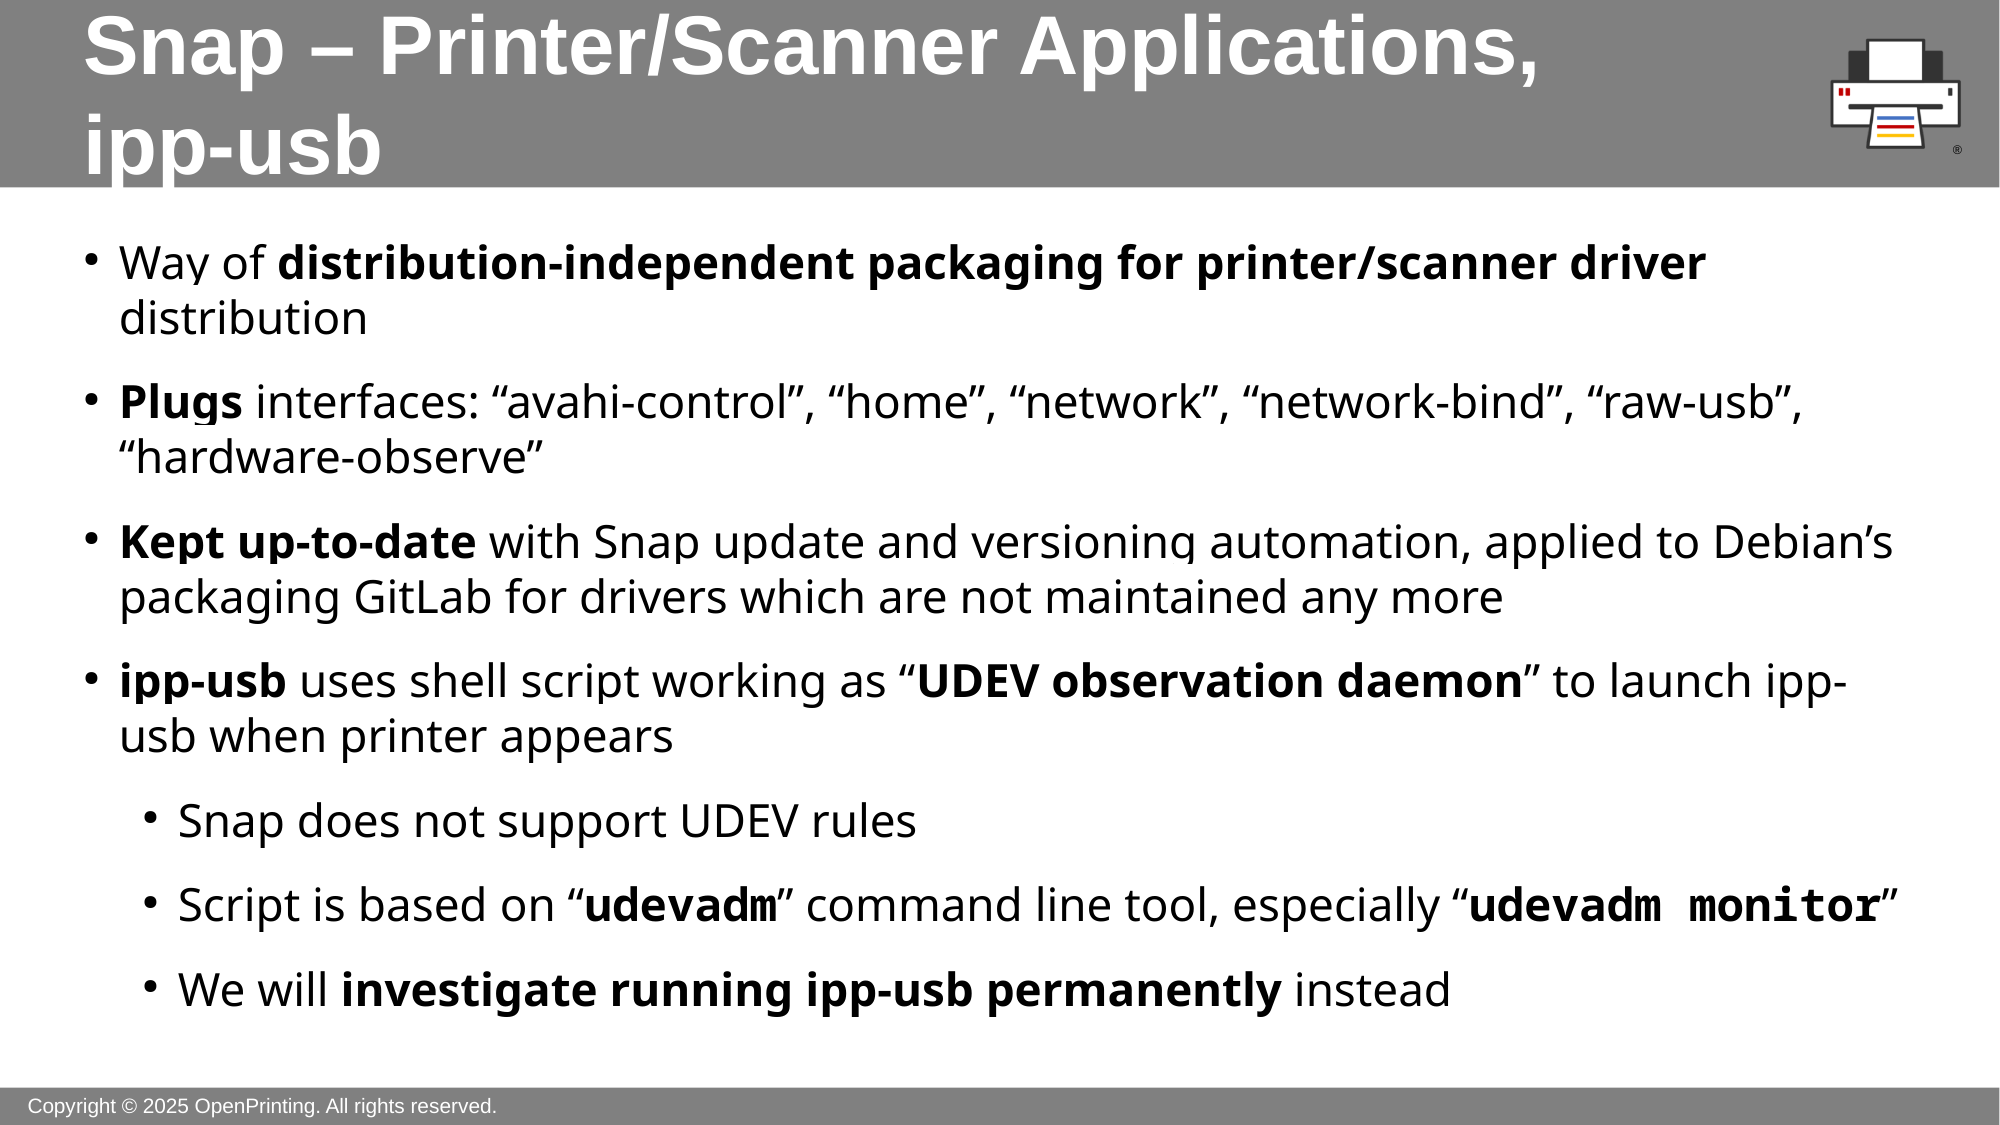

Snap – Printer/Scanner Applications,
ipp-usb
# Way of distribution-independent packaging for printer/scanner driver distribution
Plugs interfaces: “avahi-control”, “home”, “network”, “network-bind”, “raw-usb”, “hardware-observe”
Kept up-to-date with Snap update and versioning automation, applied to Debian’s packaging GitLab for drivers which are not maintained any more
ipp-usb uses shell script working as “UDEV observation daemon” to launch ipp-usb when printer appears
Snap does not support UDEV rules
Script is based on “udevadm” command line tool, especially “udevadm monitor”
We will investigate running ipp-usb permanently instead